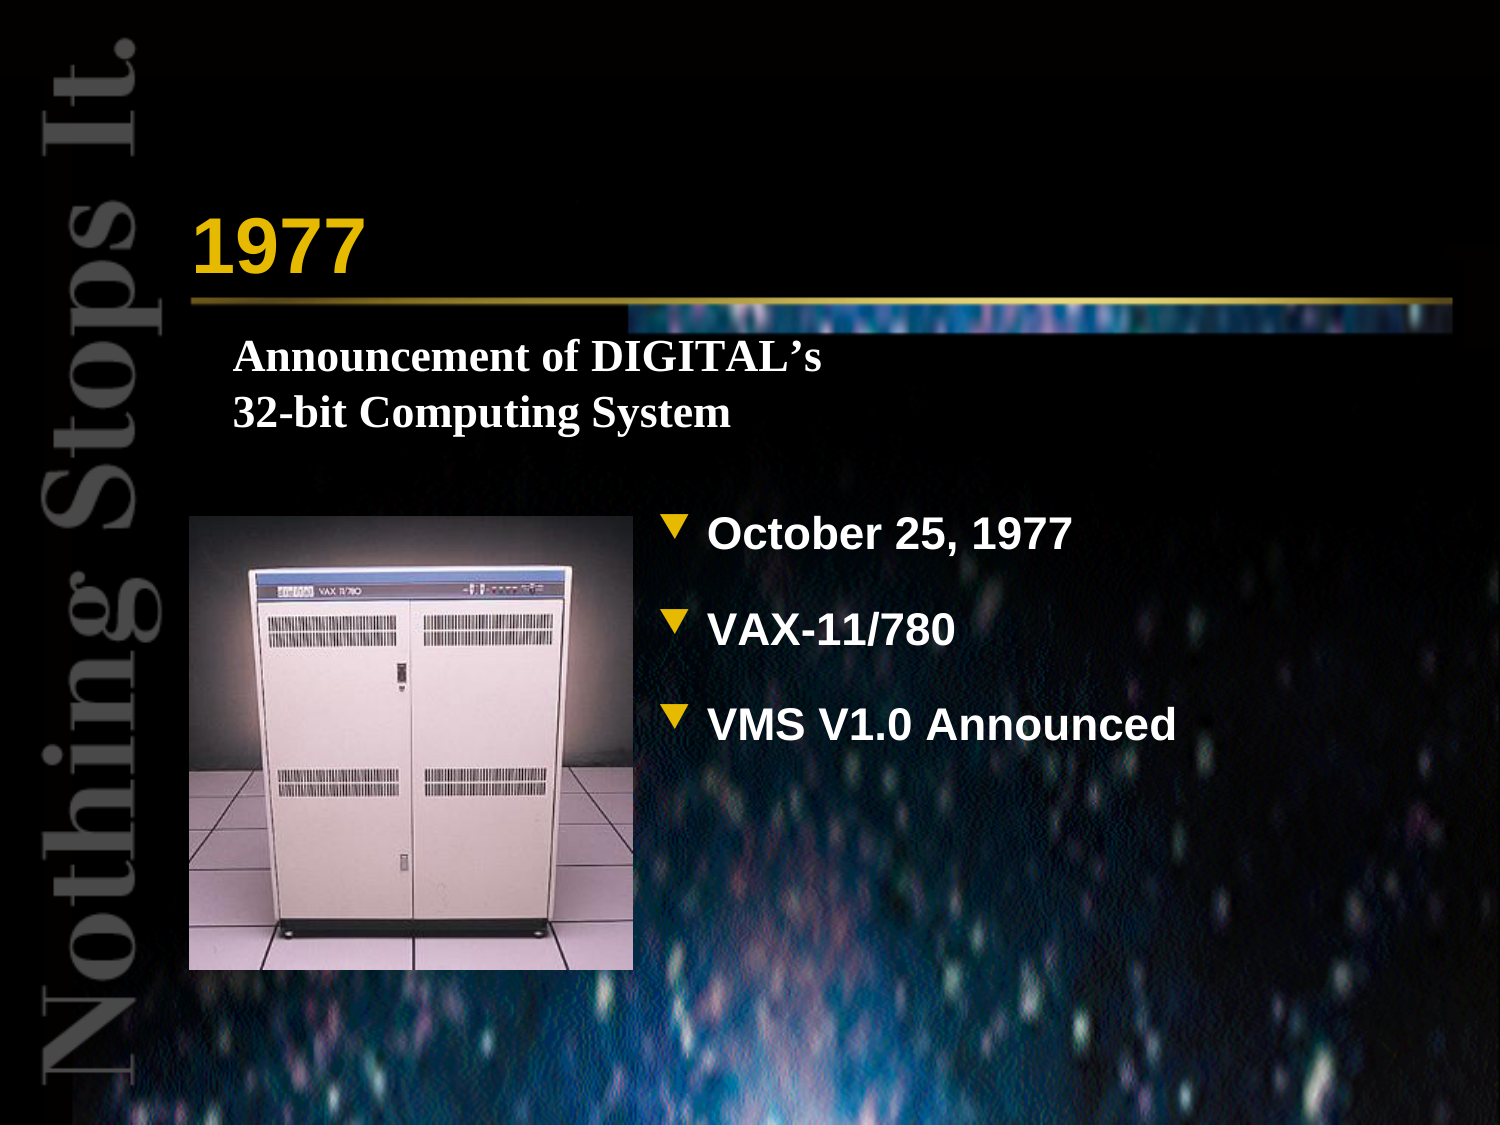

# 1977 1978 1979 1980 1981 1982...
Announcement of DIGITAL’s
32-bit Computing System
October 25, 1977
VAX-11/780
VMS V1.0 Announced